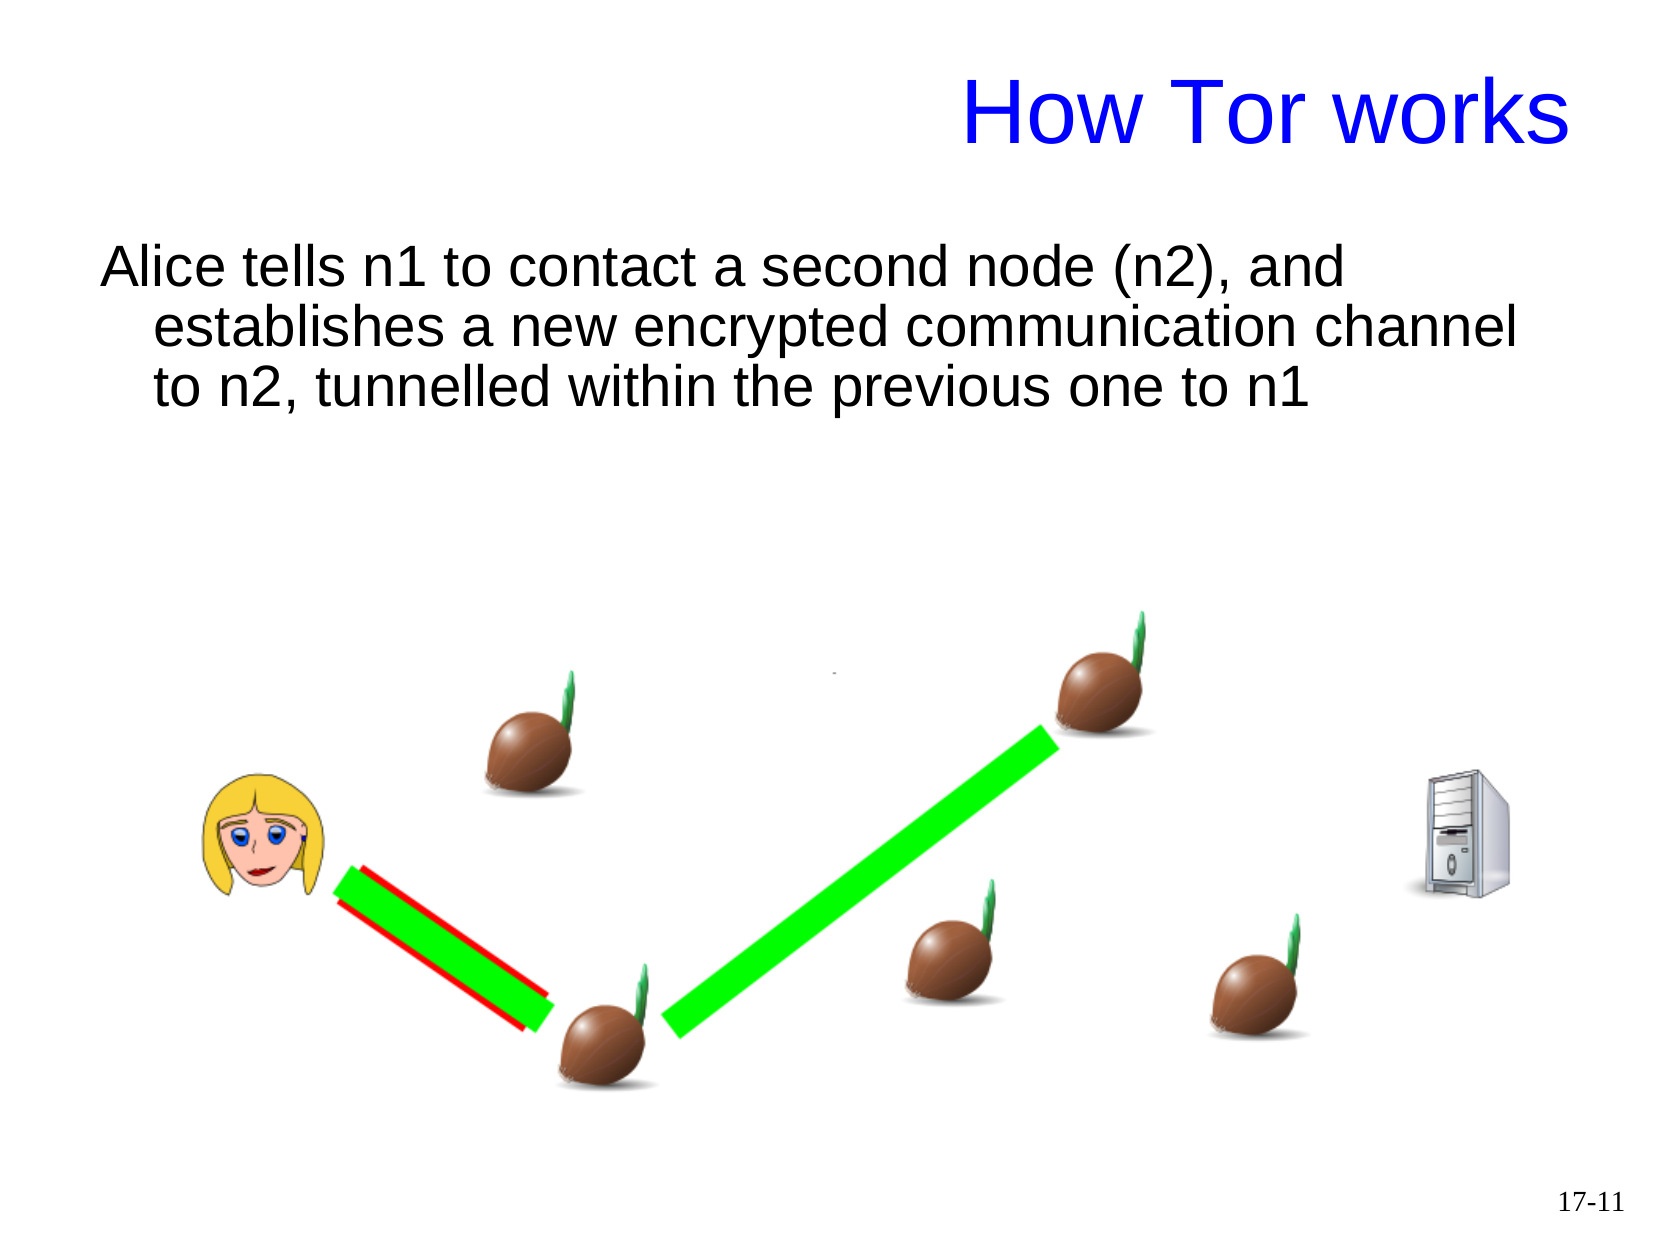

# How Tor works
Alice tells n1 to contact a second node (n2), and establishes a new encrypted communication channel to n2, tunnelled within the previous one to n1